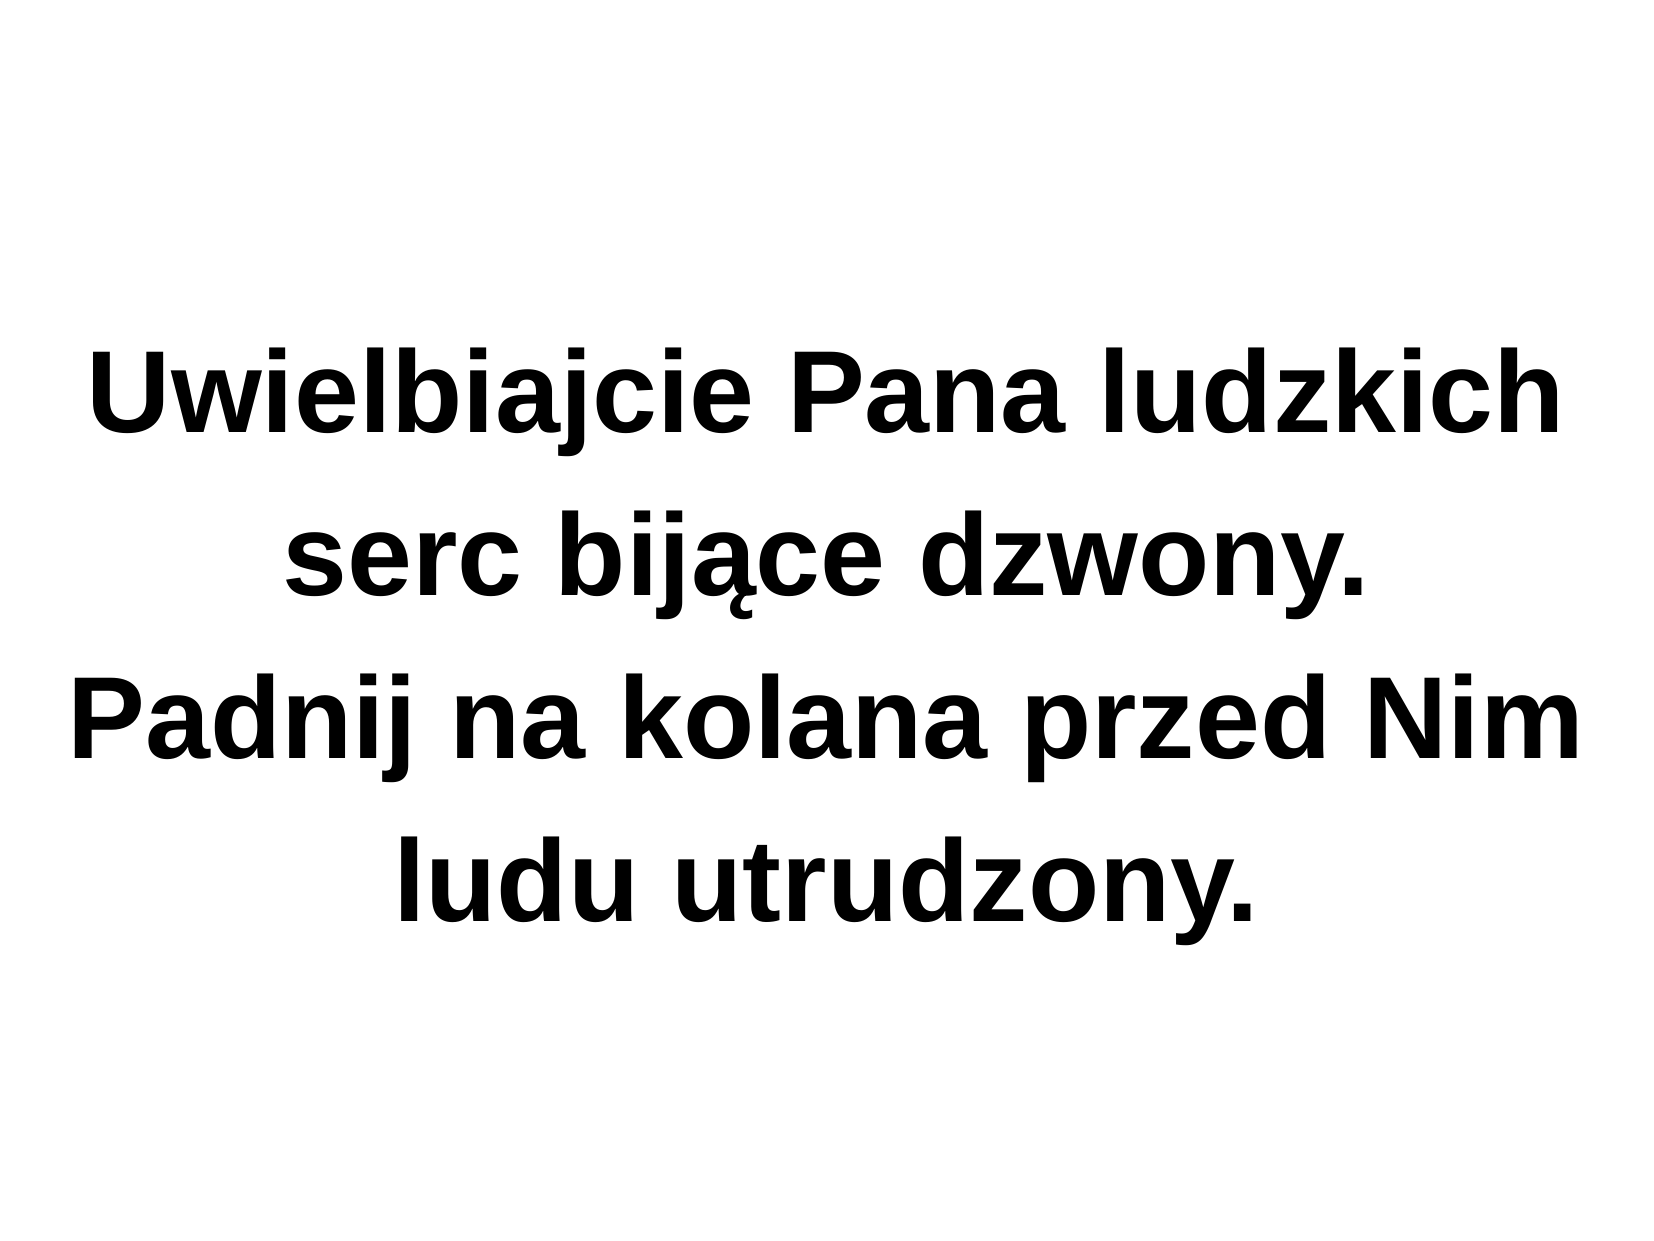

# Uwielbiajcie Pana ludzkich
serc bijące dzwony.
Padnij na kolana przed Nim
ludu utrudzony.